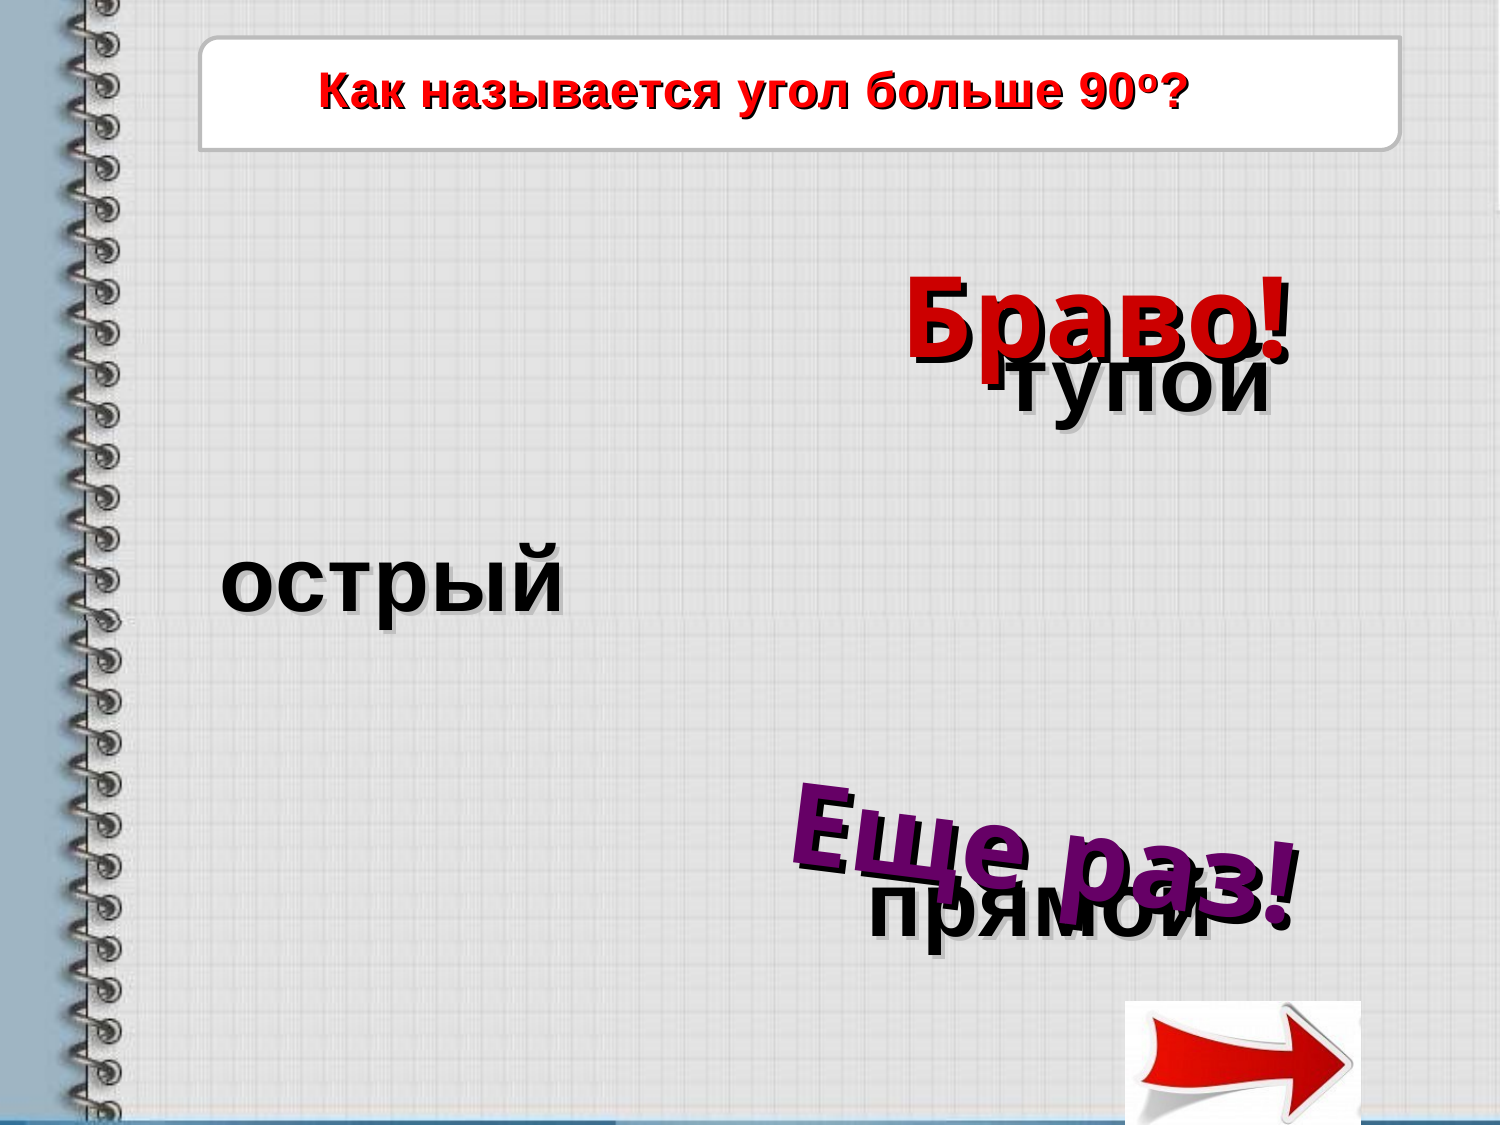

Как называется угол больше 90о?
Браво!
тупой
острый
Еще раз!
прямой